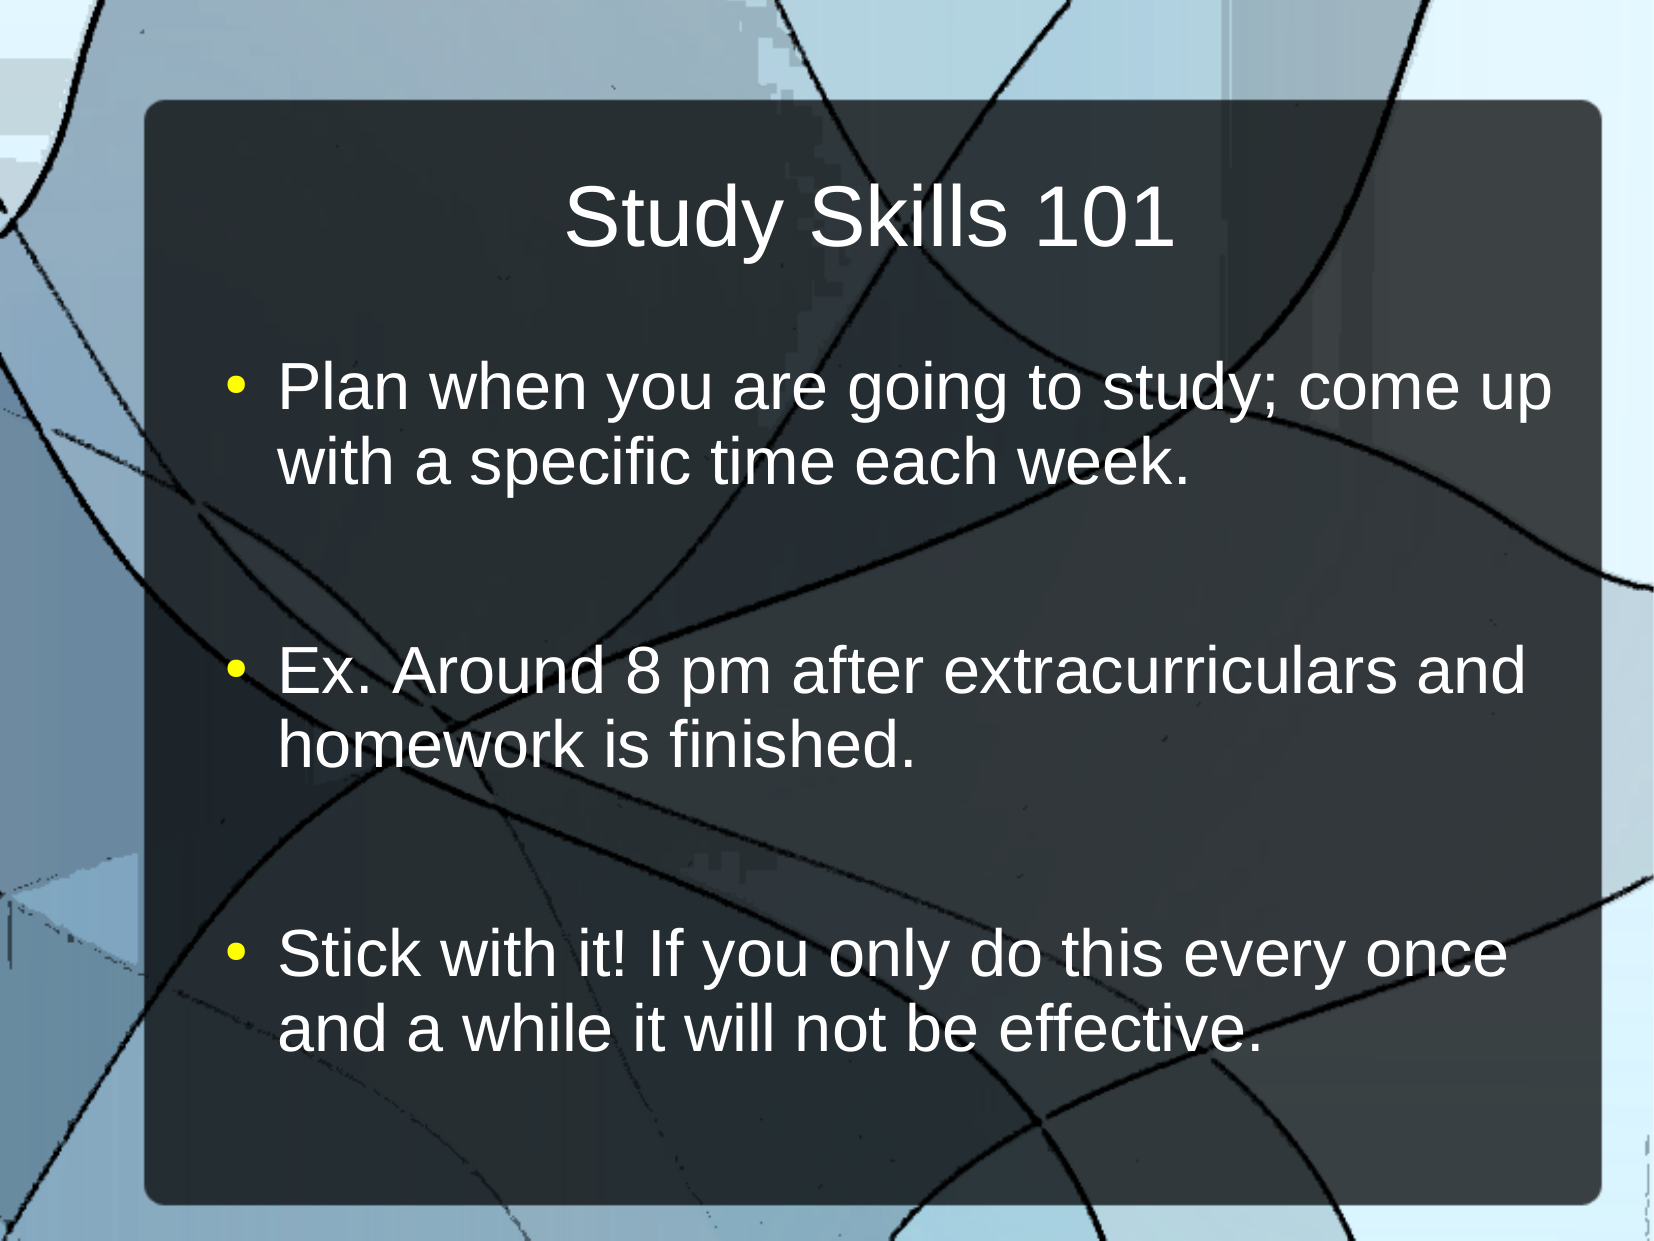

# Study Skills 101
Plan when you are going to study; come up with a specific time each week.
Ex. Around 8 pm after extracurriculars and homework is finished.
Stick with it! If you only do this every once and a while it will not be effective.